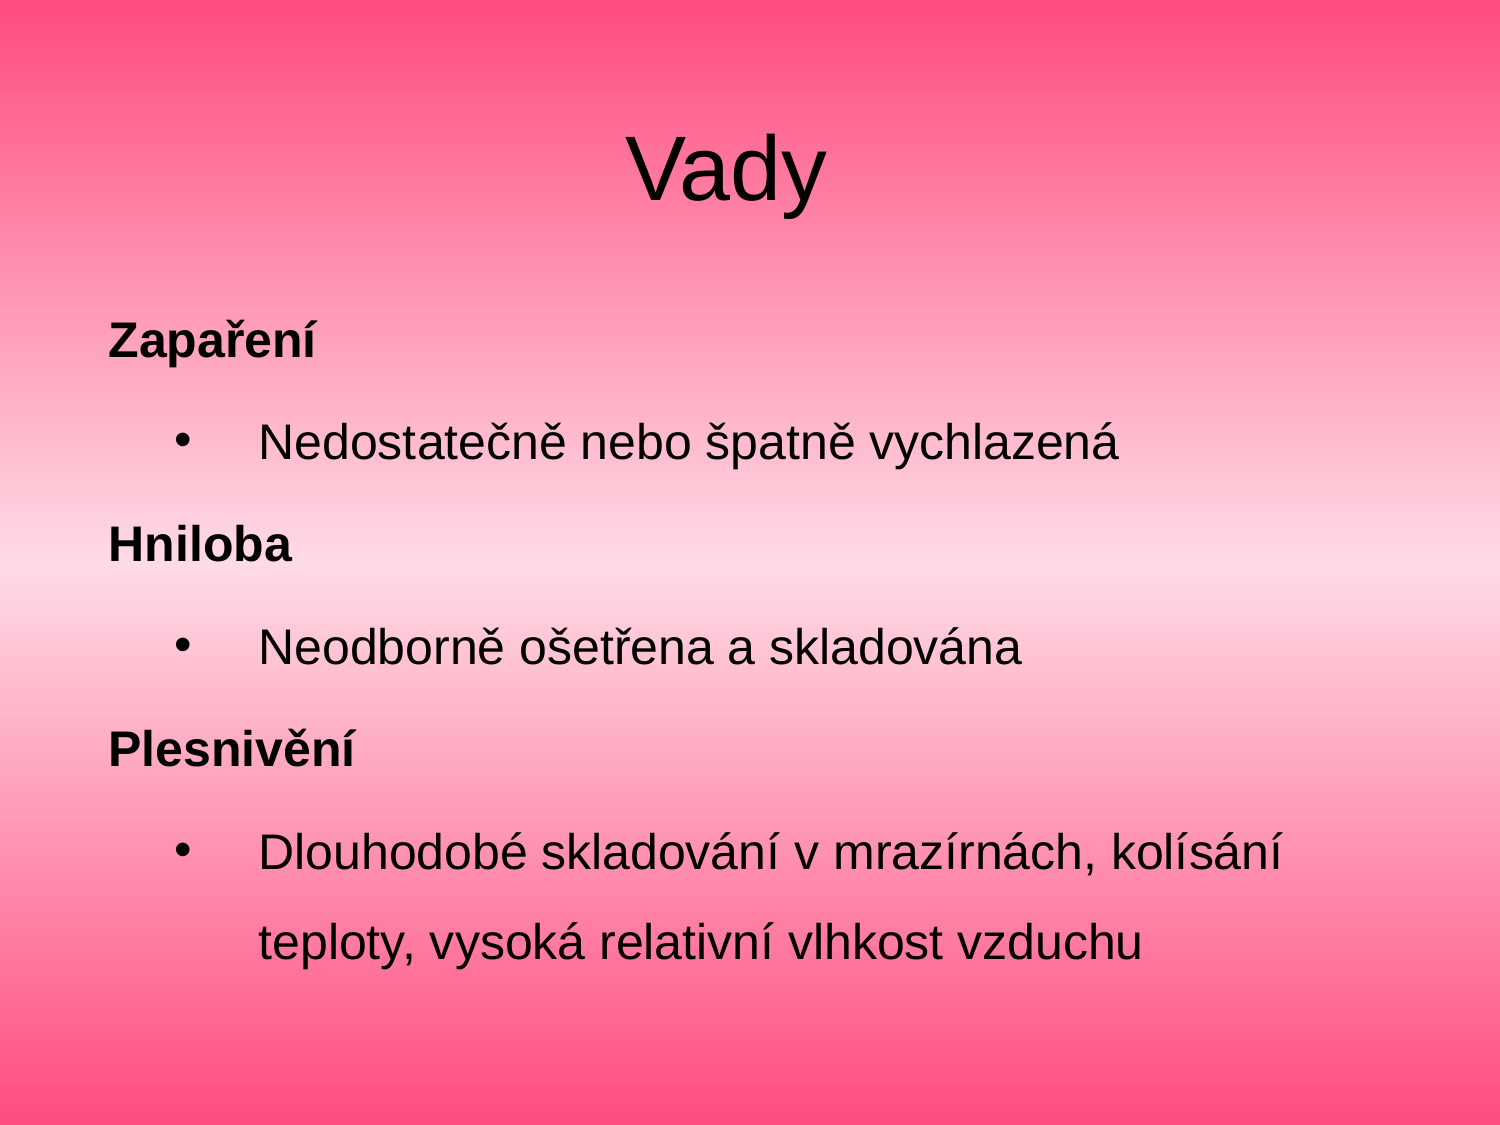

# Vady
Zapaření
Nedostatečně nebo špatně vychlazená
Hniloba
Neodborně ošetřena a skladována
Plesnivění
Dlouhodobé skladování v mrazírnách, kolísání teploty, vysoká relativní vlhkost vzduchu